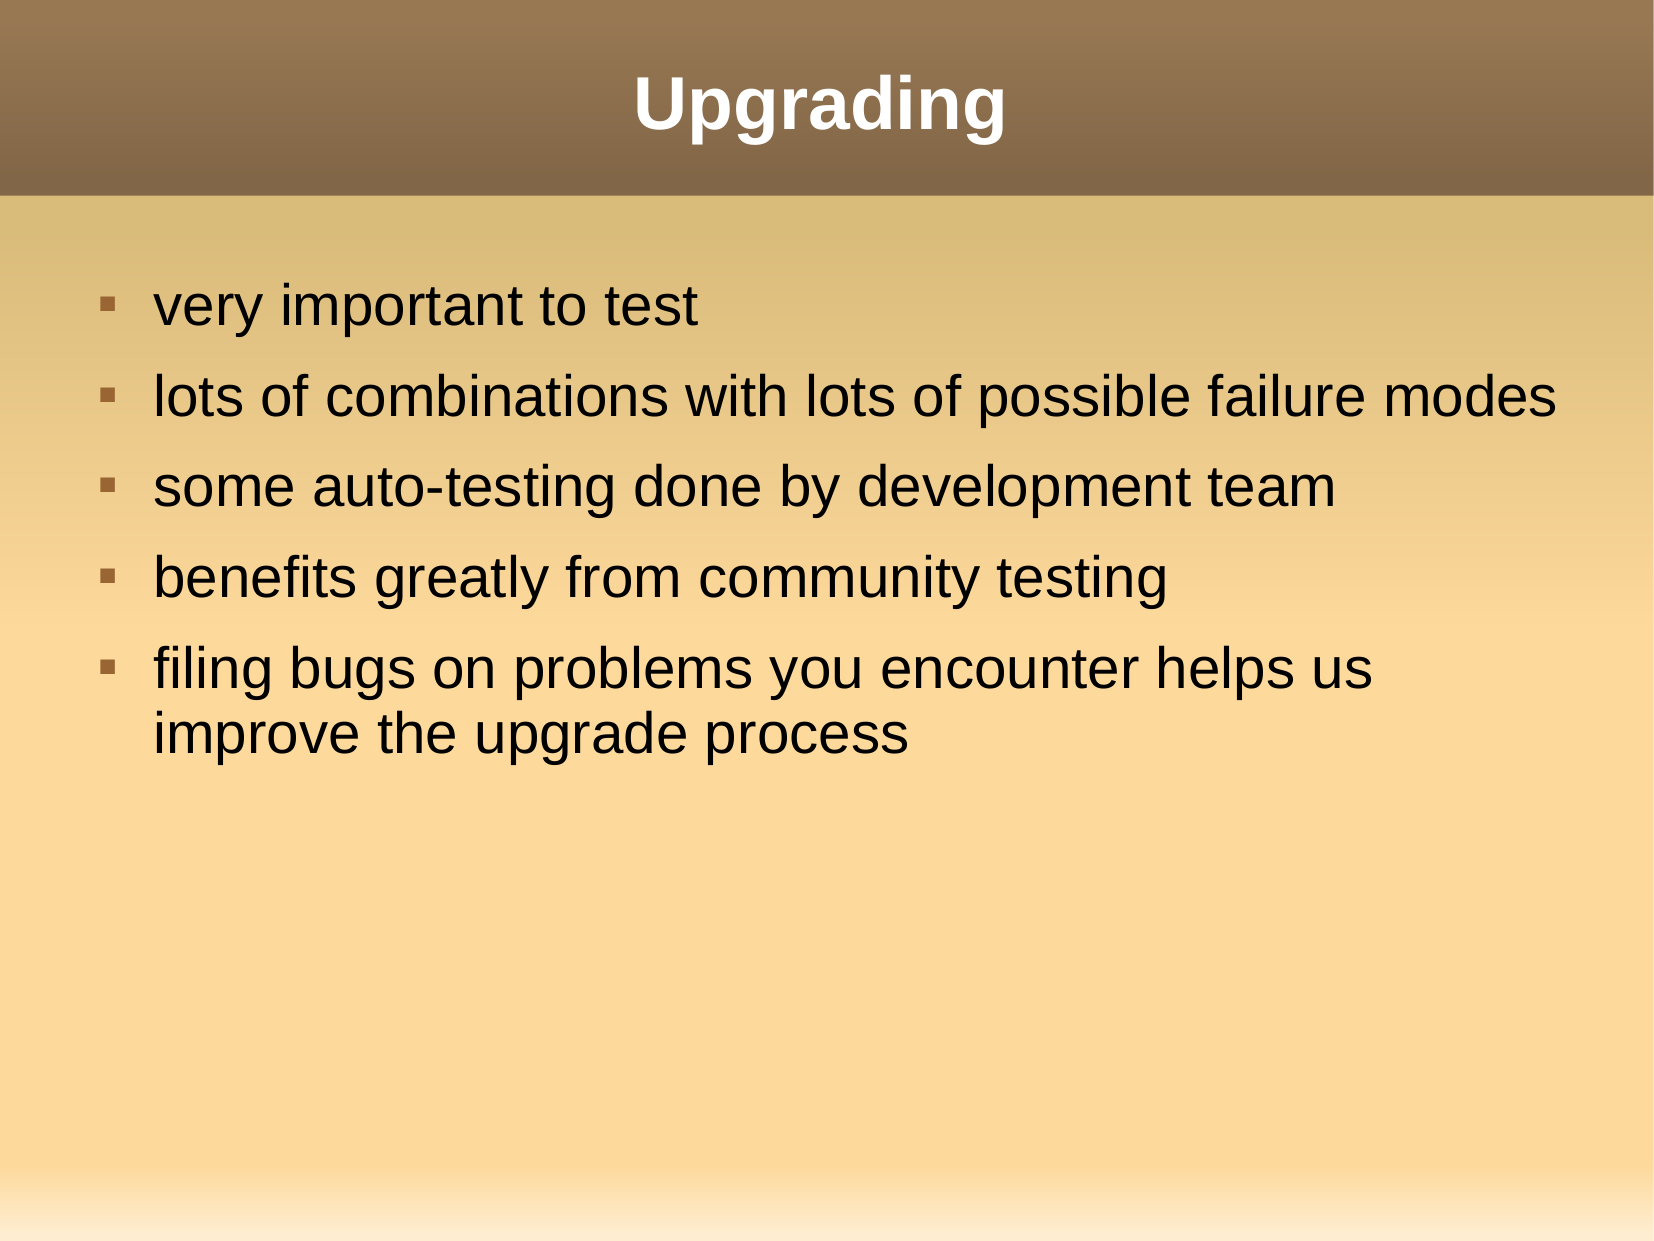

# Upgrading
very important to test
lots of combinations with lots of possible failure modes
some auto-testing done by development team
benefits greatly from community testing
filing bugs on problems you encounter helps us improve the upgrade process